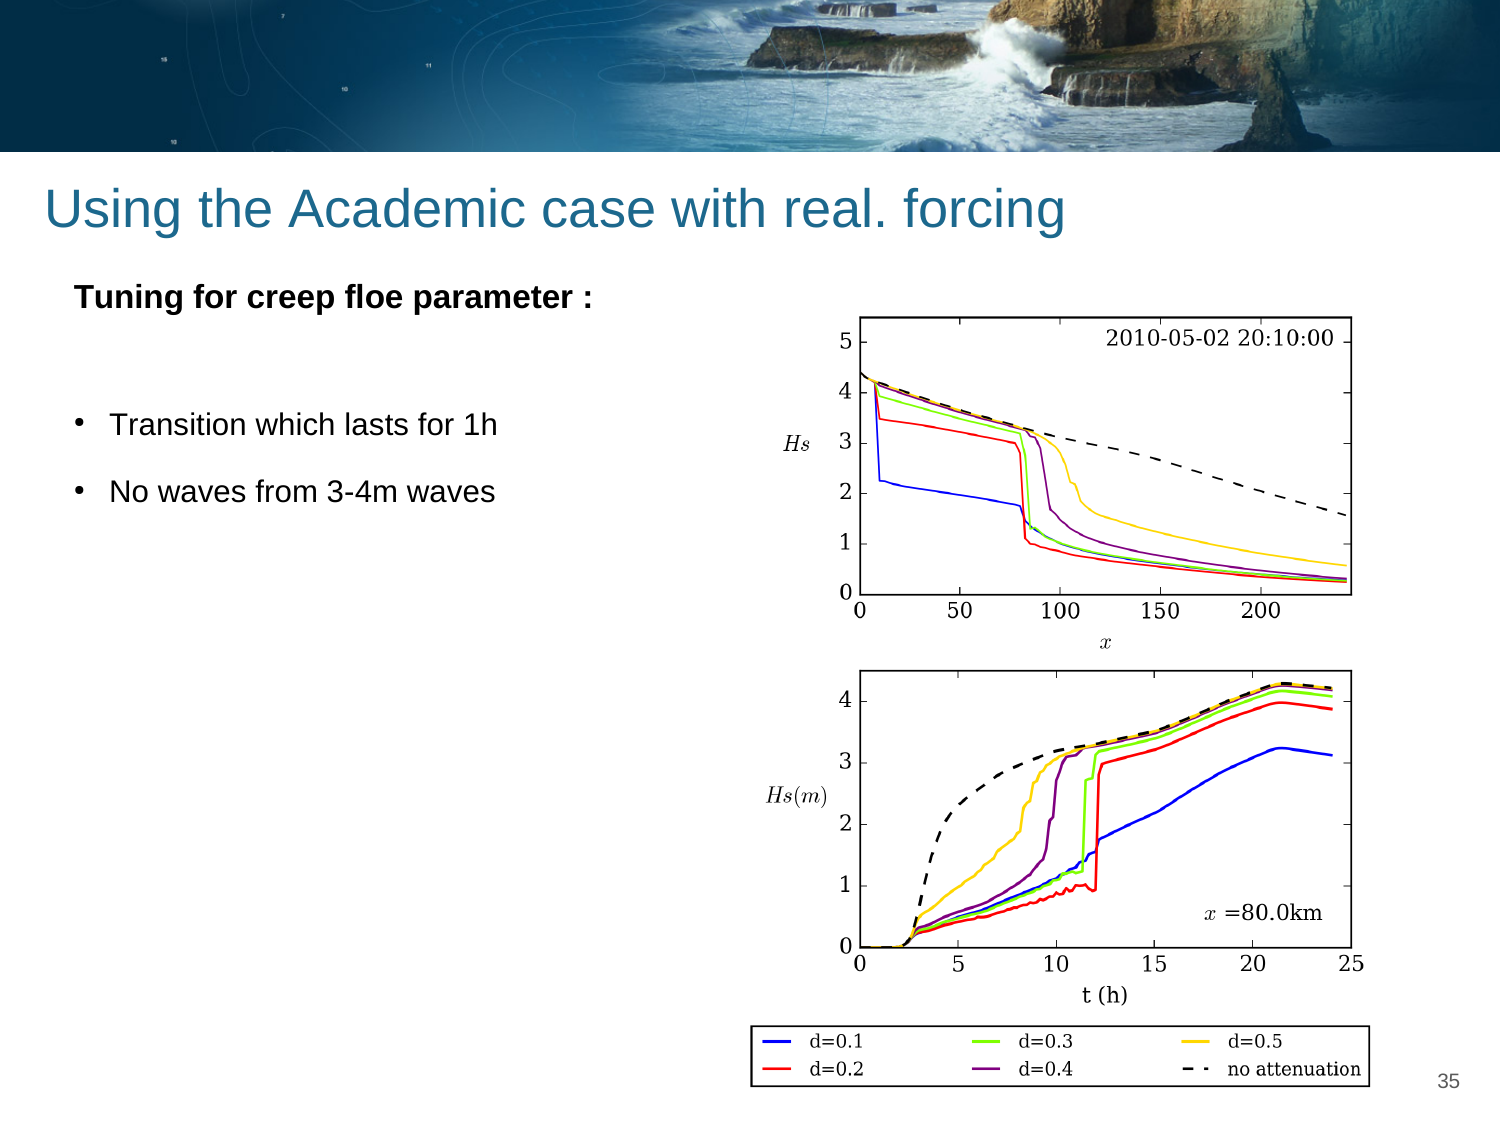

# Using the Academic case with real. forcing
Tuning for creep floe parameter :
Transition which lasts for 1h
No waves from 3-4m waves